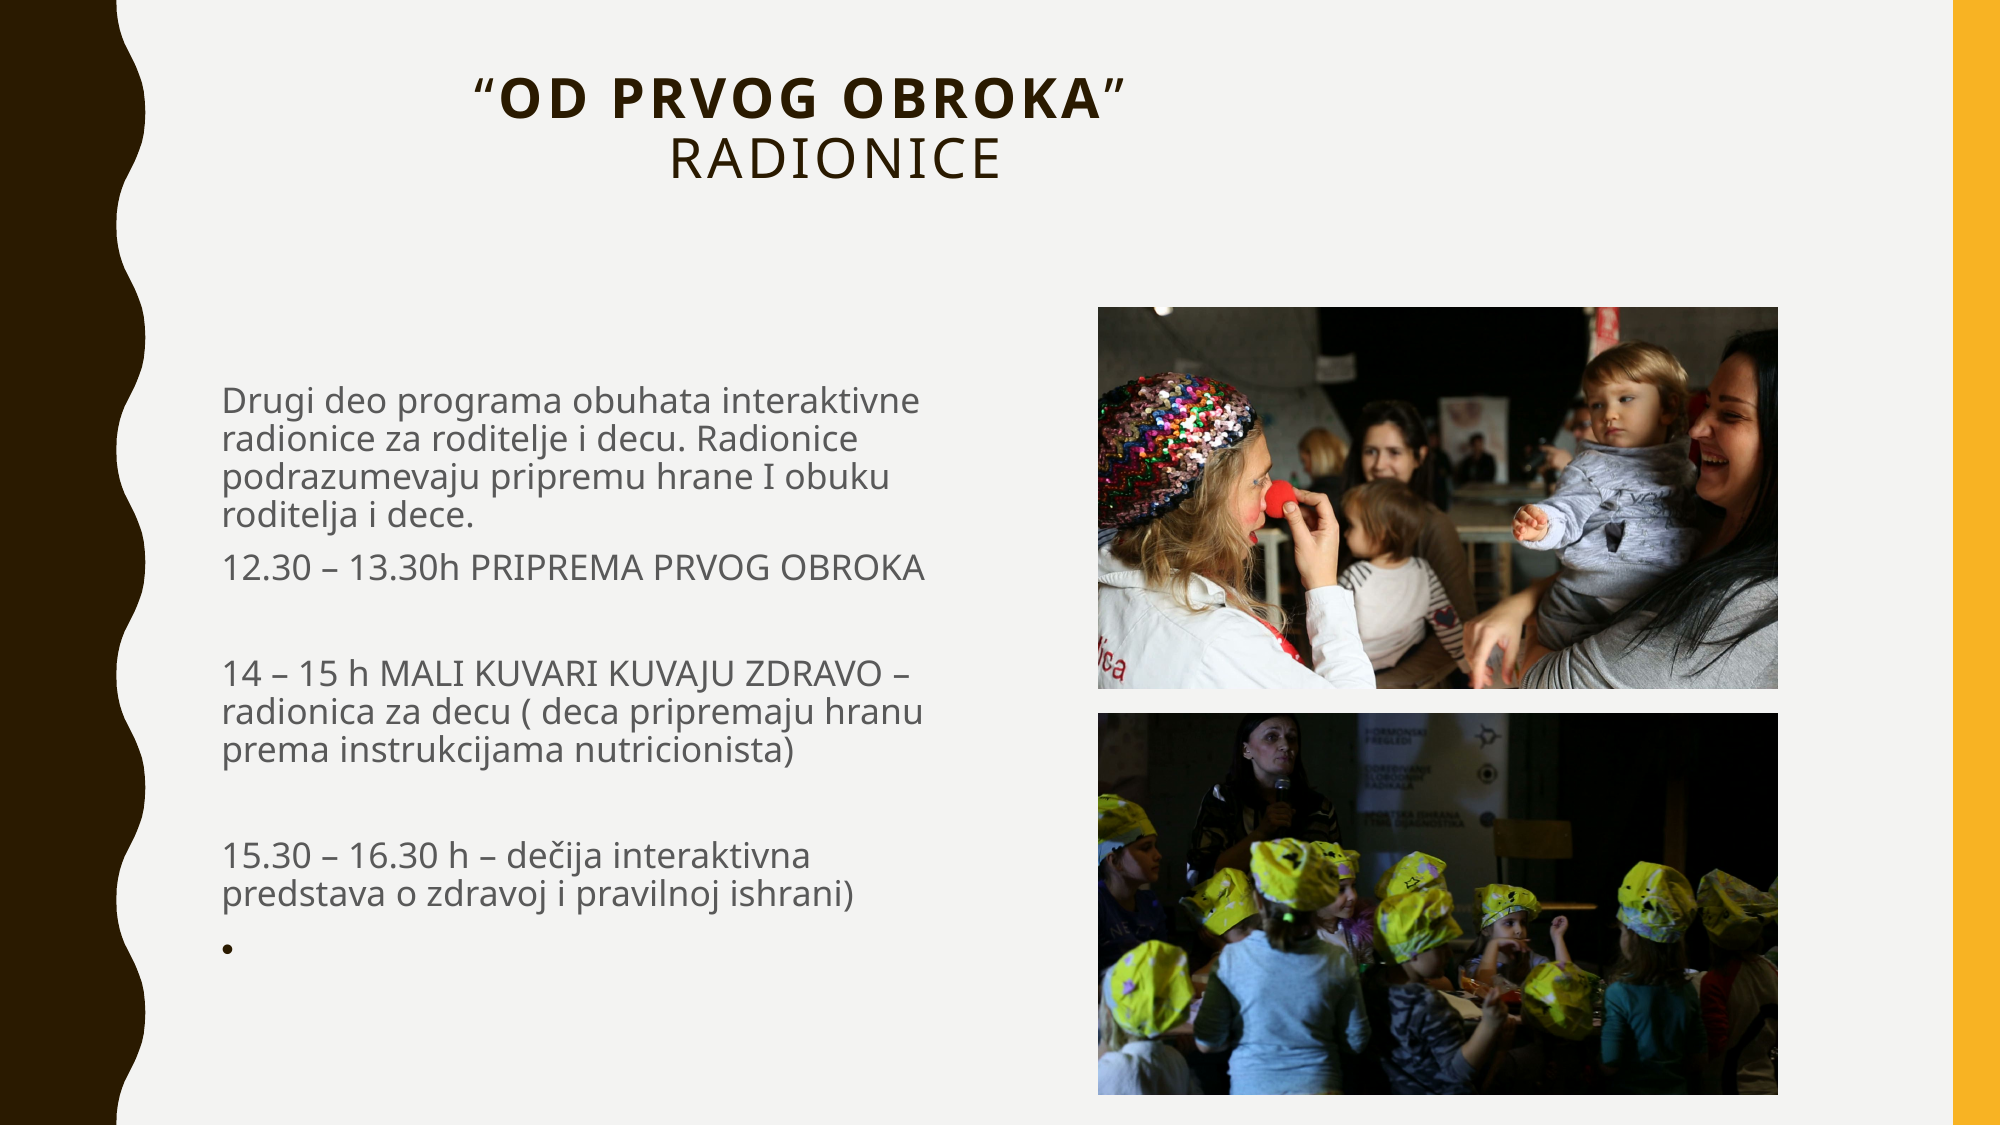

# “OD PRVOG OBROKA” RADIONICE
Drugi deo programa obuhata interaktivne radionice za roditelje i decu. Radionice podrazumevaju pripremu hrane I obuku roditelja i dece.
12.30 – 13.30h PRIPREMA PRVOG OBROKA
14 – 15 h MALI KUVARI KUVAJU ZDRAVO – radionica za decu ( deca pripremaju hranu prema instrukcijama nutricionista)
15.30 – 16.30 h – dečija interaktivna predstava o zdravoj i pravilnoj ishrani)